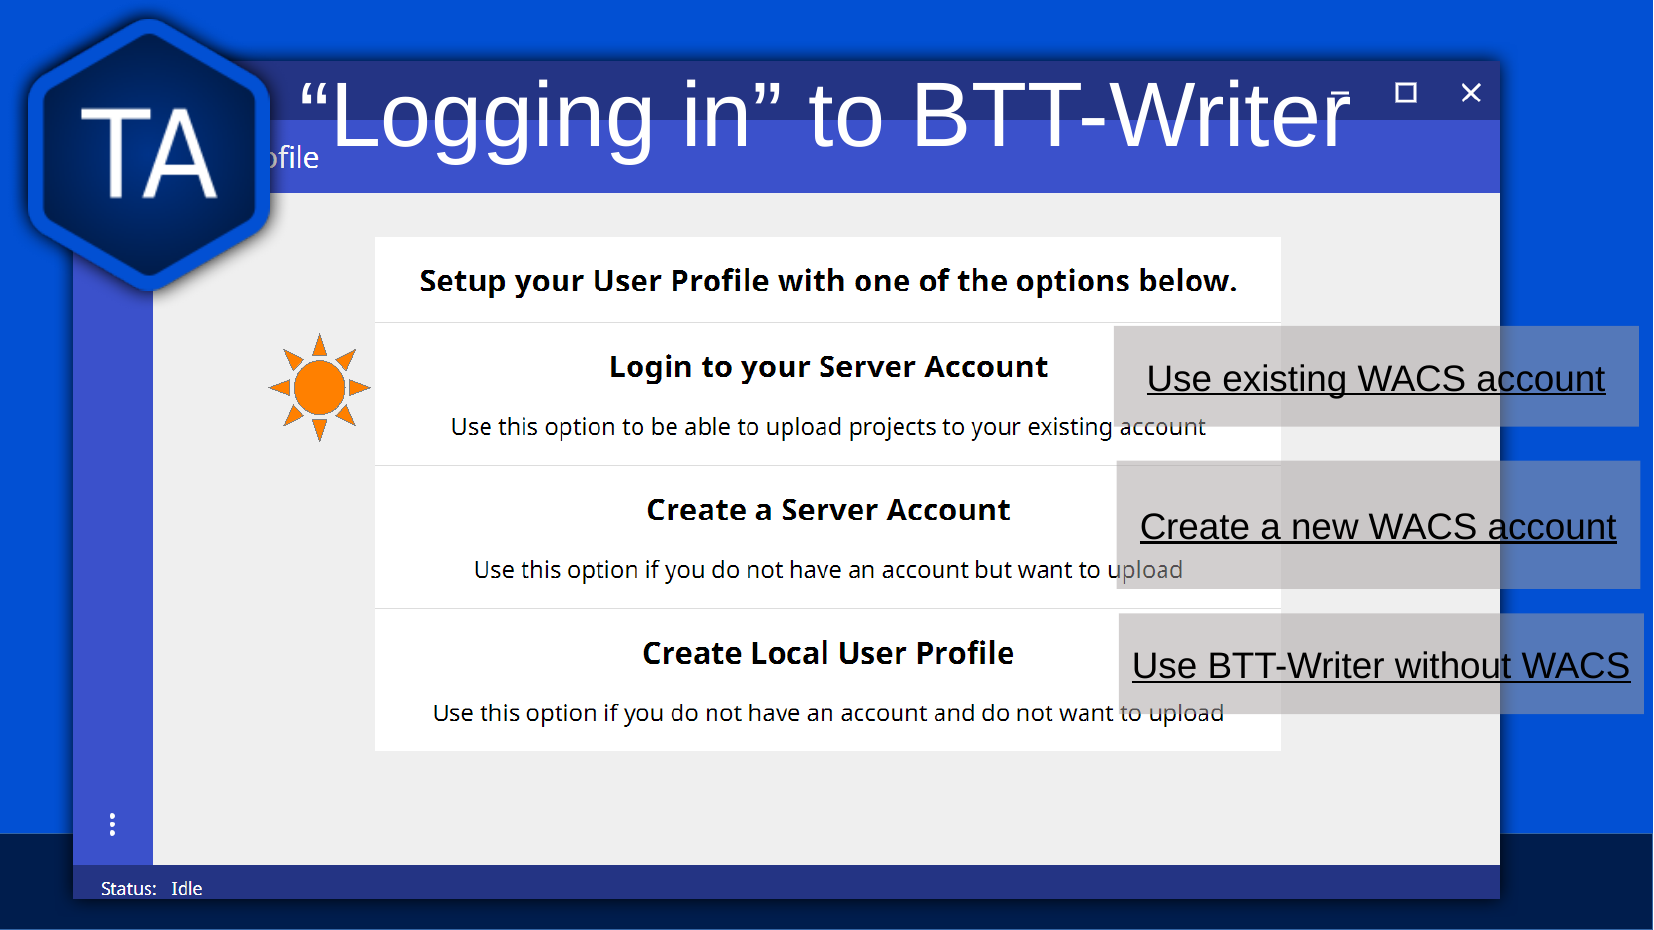

# “Logging in” to BTT-Writer
Use existing WACS account
Create a new WACS account
Use BTT-Writer without WACS